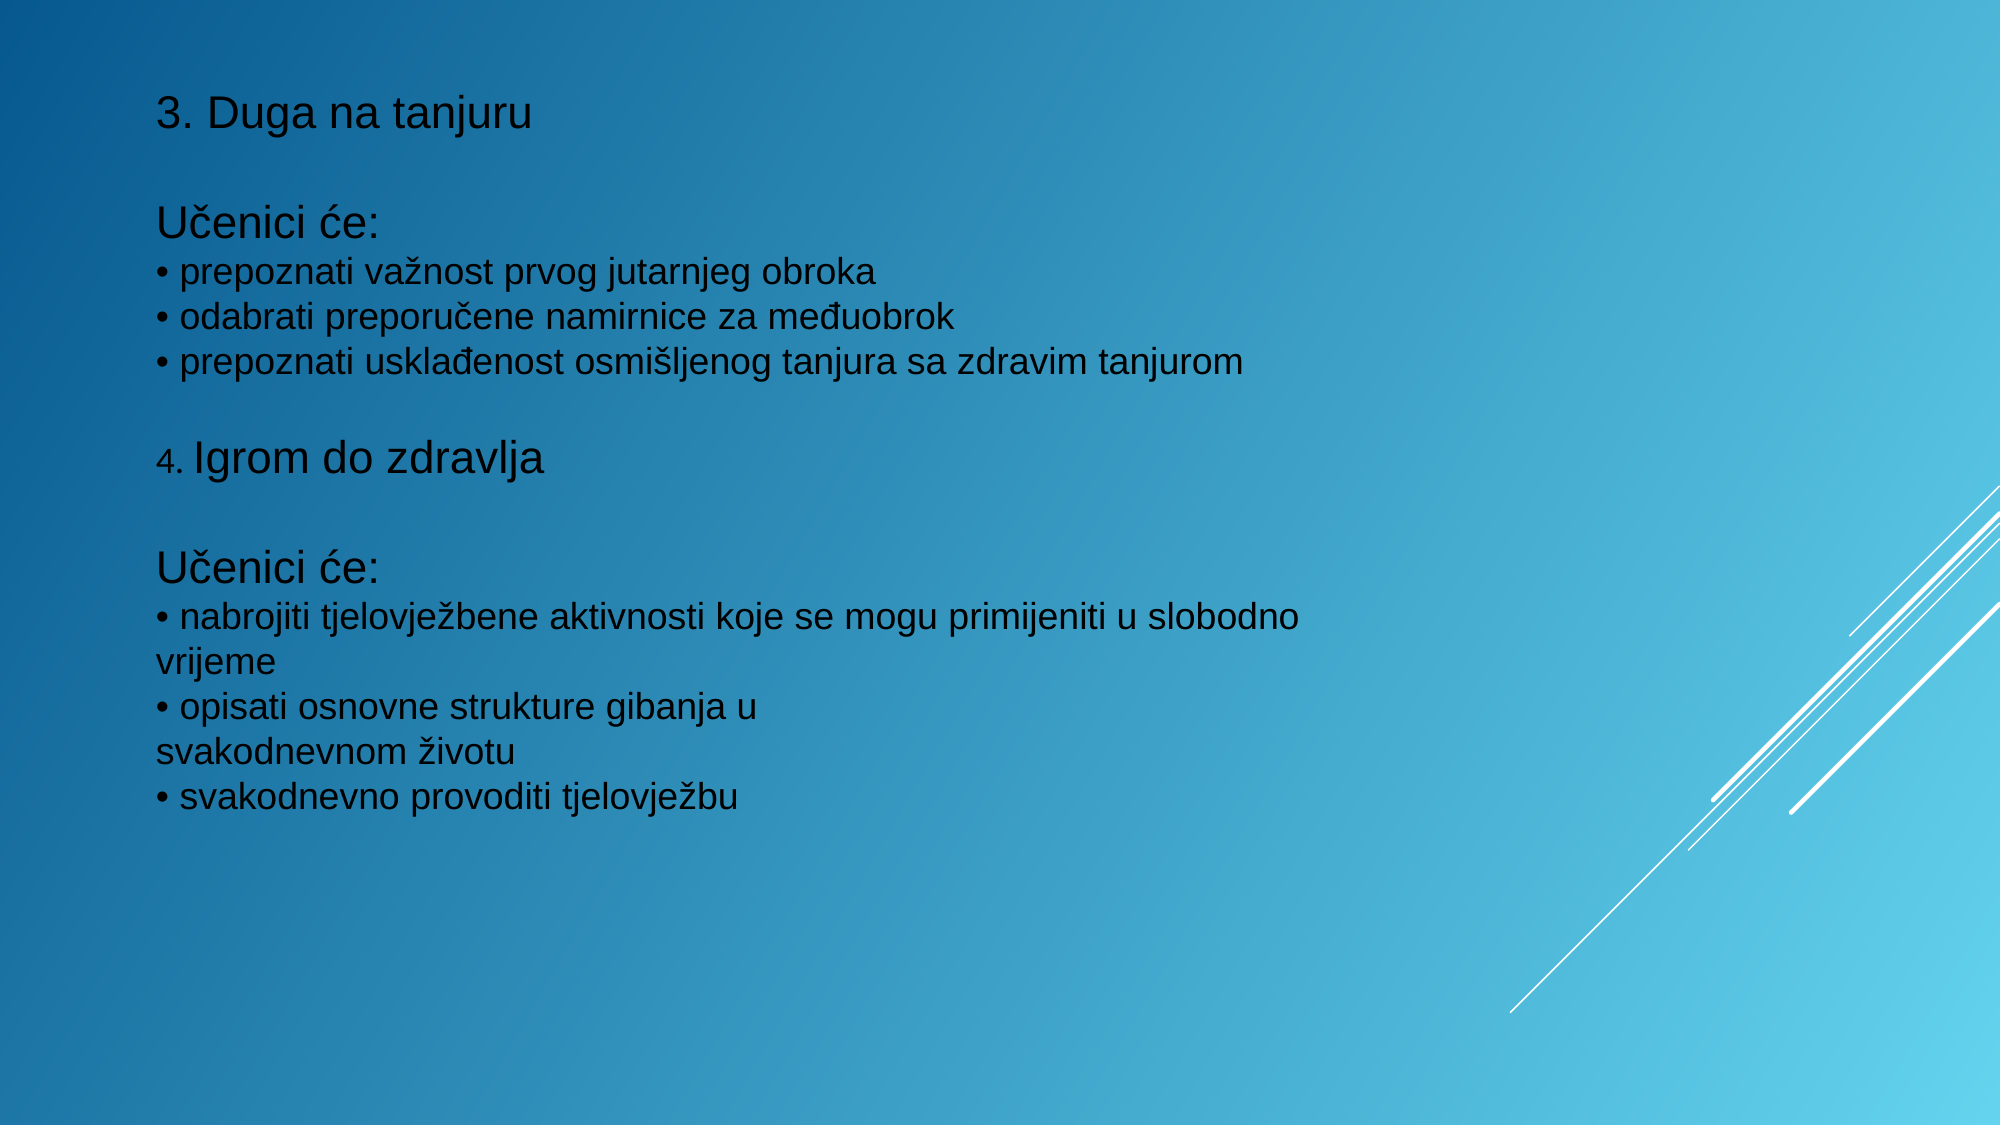

3. Duga na tanjuru
Učenici će:
• prepoznati važnost prvog jutarnjeg obroka
• odabrati preporučene namirnice za međuobrok
• prepoznati usklađenost osmišljenog tanjura sa zdravim tanjurom
4. Igrom do zdravlja
Učenici će:
• nabrojiti tjelovježbene aktivnosti koje se mogu primijeniti u slobodno
vrijeme
• opisati osnovne strukture gibanja u
svakodnevnom životu
• svakodnevno provoditi tjelovježbu